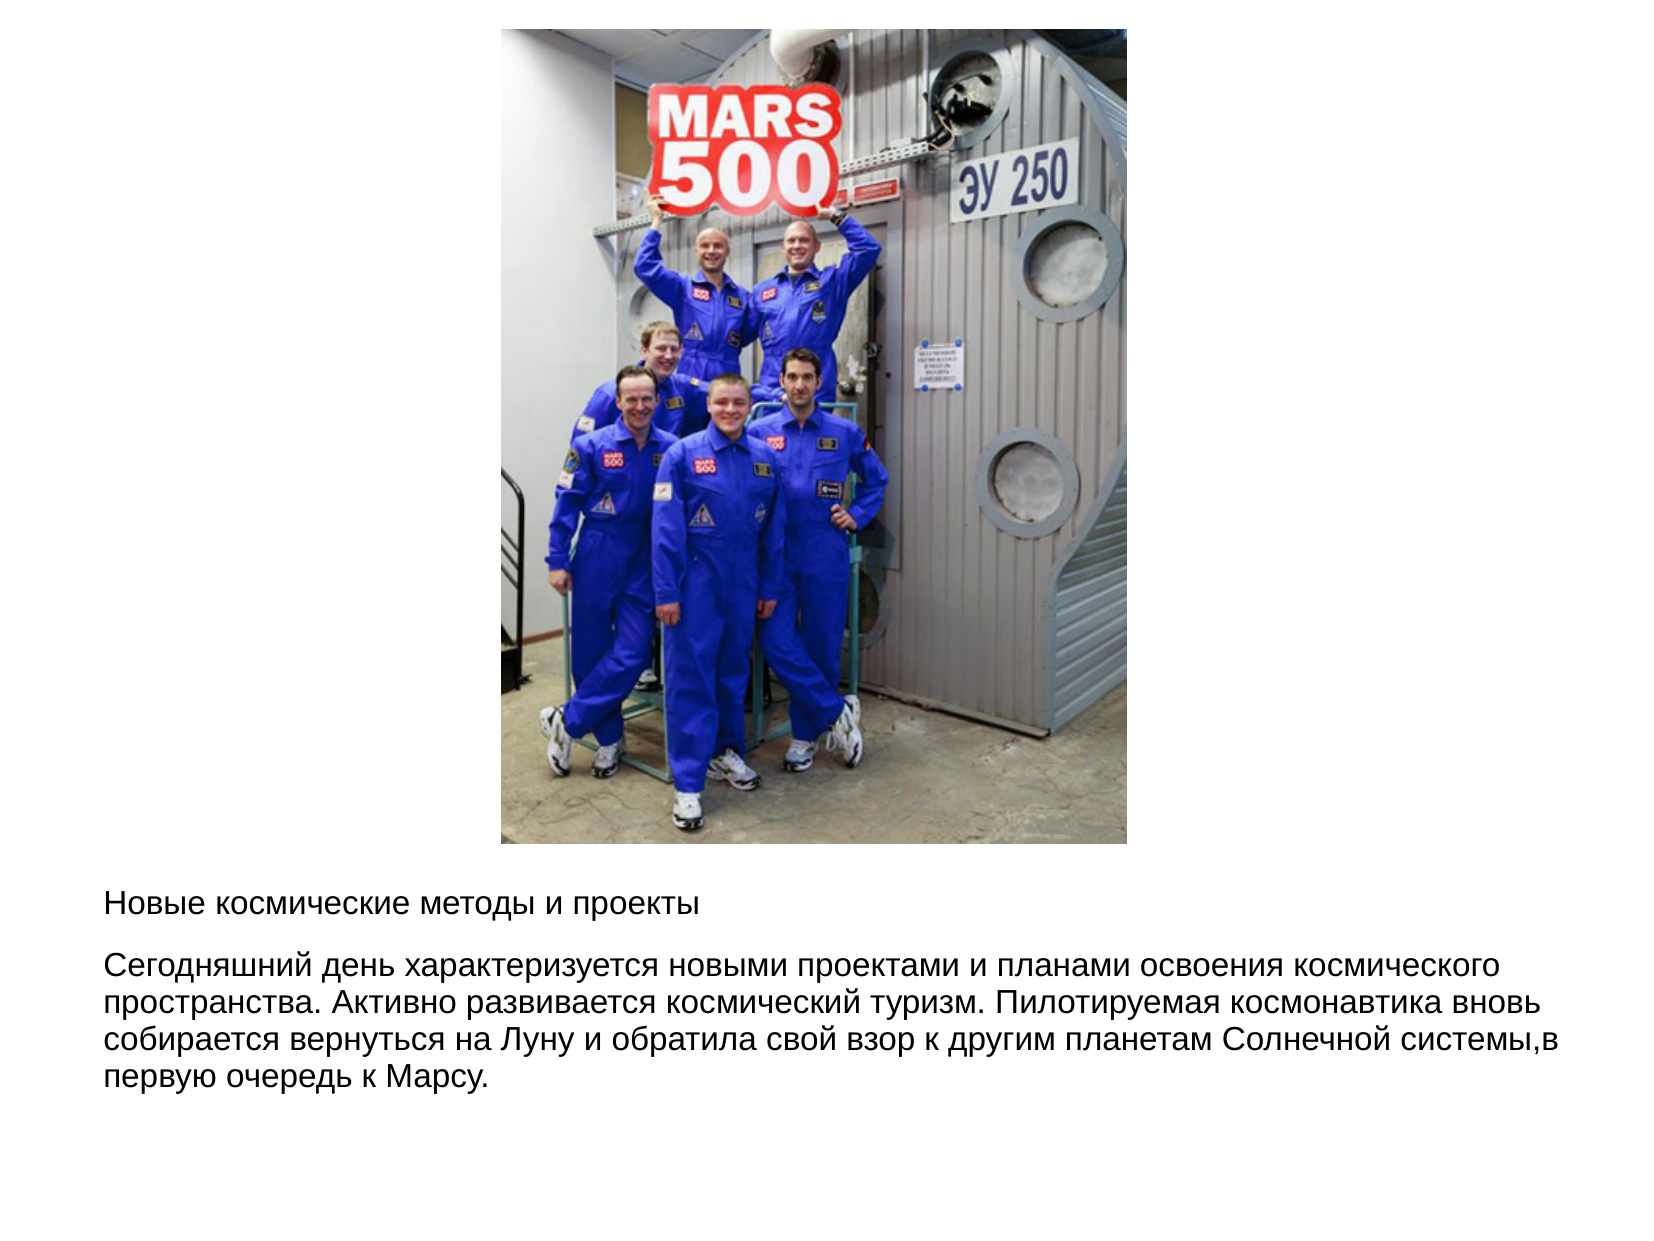

Новые космические методы и проекты
Сегодняшний день характеризуется новыми проектами и планами освоения космического пространства. Активно развивается космический туризм. Пилотируемая космонавтика вновь собирается вернуться на Луну и обратила свой взор к другим планетам Солнечной системы,в первую очередь к Марсу.